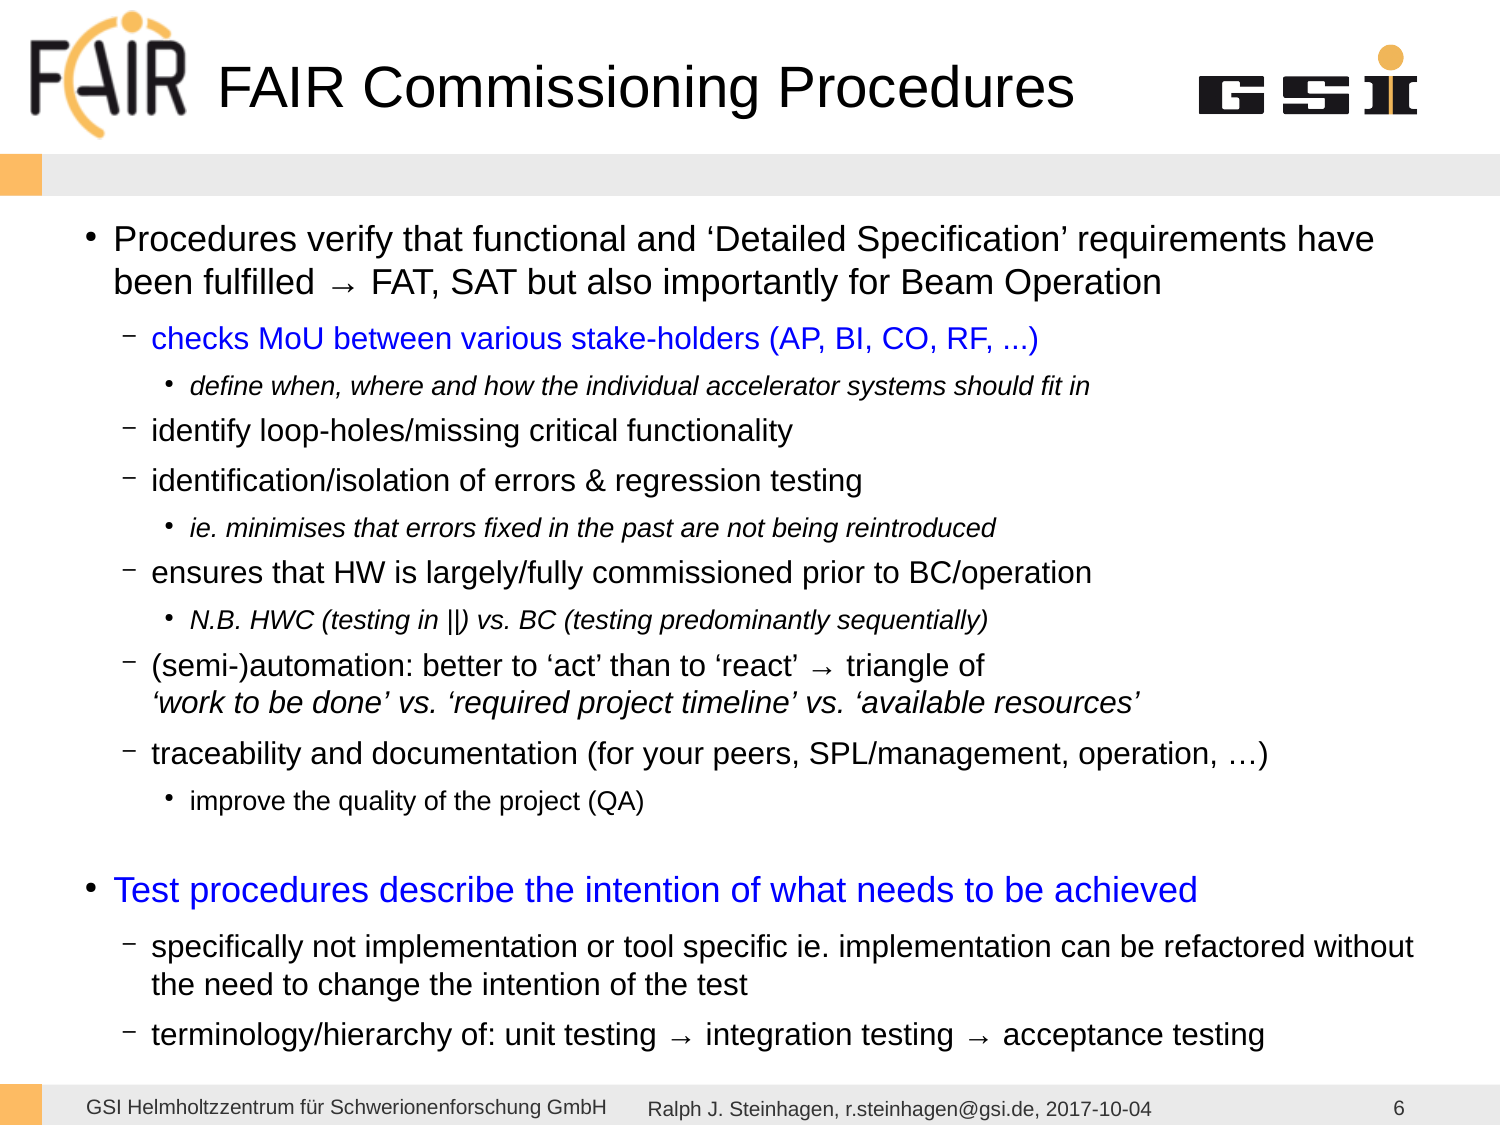

# FAIR Commissioning Procedures
Procedures verify that functional and ‘Detailed Specification’ requirements have been fulfilled → FAT, SAT but also importantly for Beam Operation
checks MoU between various stake-holders (AP, BI, CO, RF, ...)
define when, where and how the individual accelerator systems should fit in
identify loop-holes/missing critical functionality
identification/isolation of errors & regression testing
ie. minimises that errors fixed in the past are not being reintroduced
ensures that HW is largely/fully commissioned prior to BC/operation
N.B. HWC (testing in ||) vs. BC (testing predominantly sequentially)
(semi-)automation: better to ‘act’ than to ‘react’ → triangle of ‘work to be done’ vs. ‘required project timeline’ vs. ‘available resources’
traceability and documentation (for your peers, SPL/management, operation, …)
improve the quality of the project (QA)
Test procedures describe the intention of what needs to be achieved
specifically not implementation or tool specific ie. implementation can be refactored without the need to change the intention of the test
terminology/hierarchy of: unit testing → integration testing → acceptance testing